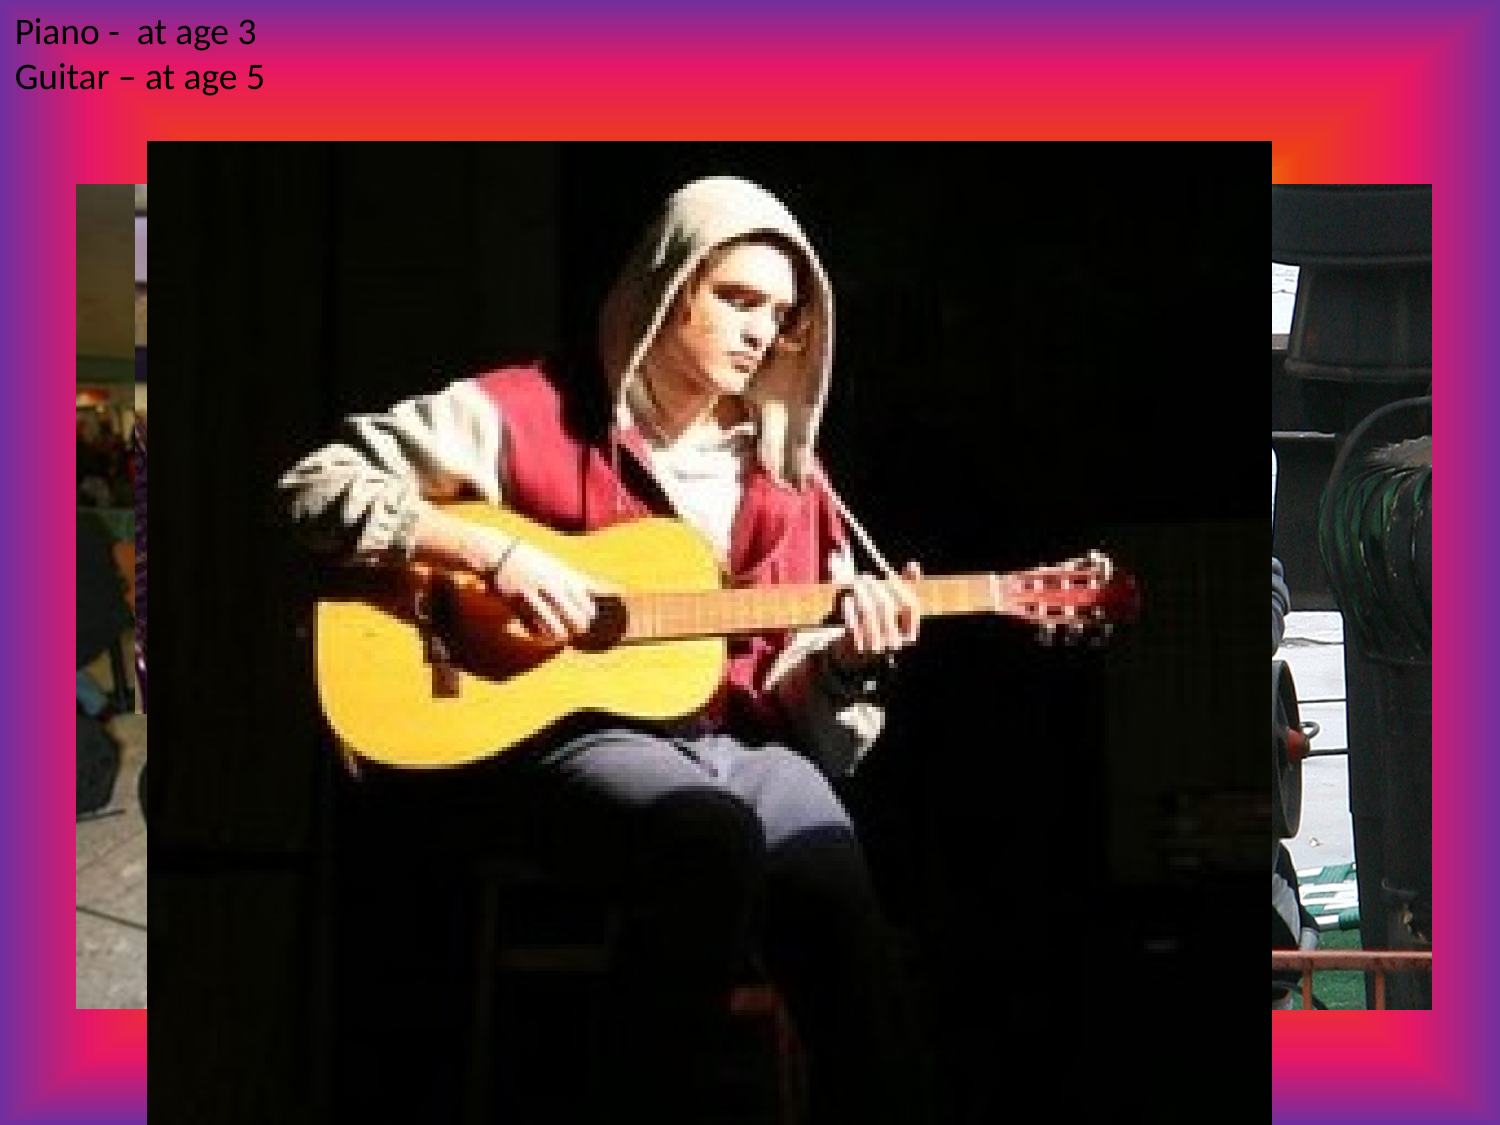

Piano - at age 3
Guitar – at age 5
#